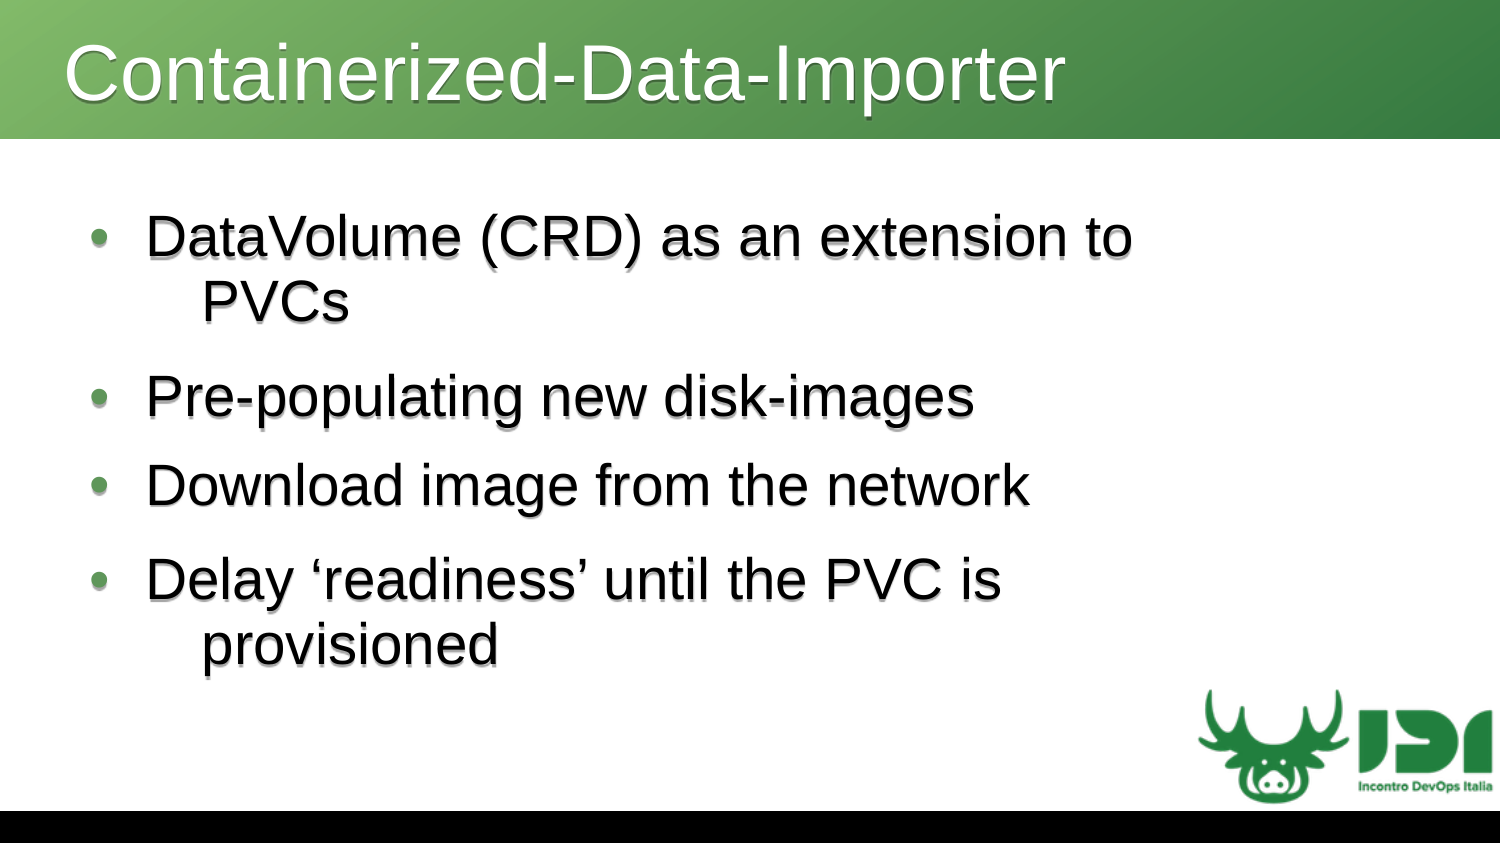

# Containerized-Data-Importer
DataVolume (CRD) as an extension to PVCs
Pre-populating new disk-images
Download image from the network
Delay ‘readiness’ until the PVC is provisioned